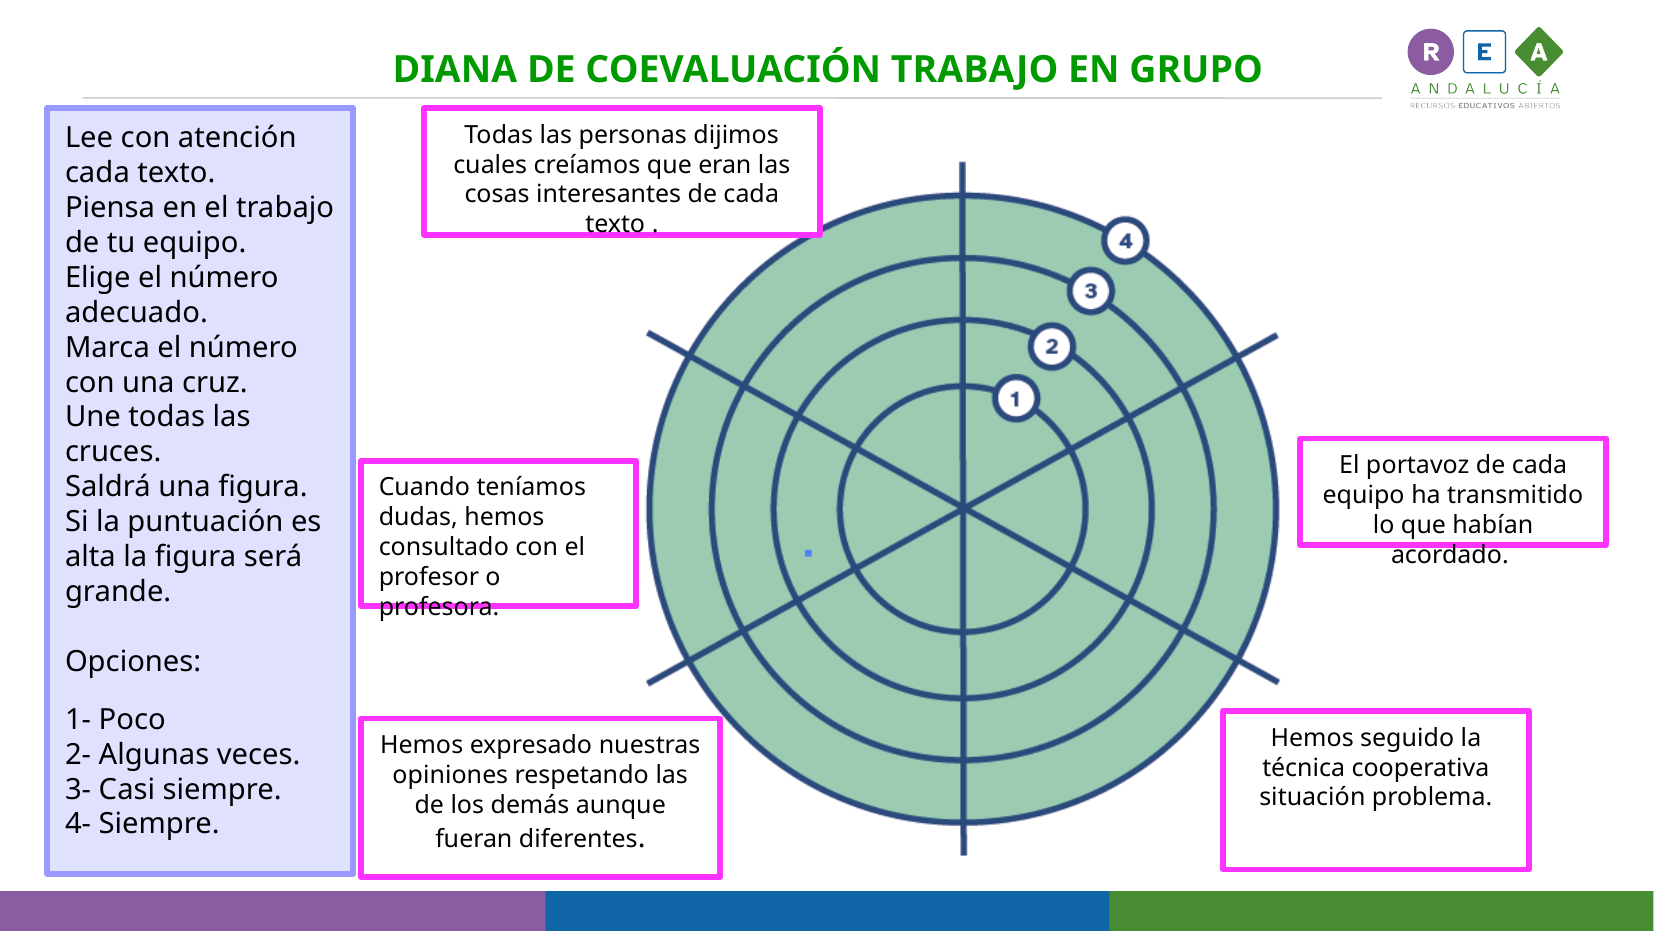

DIANA DE COEVALUACIÓN TRABAJO EN GRUPO
Lee con atención cada texto.
Piensa en el trabajo de tu equipo.
Elige el número adecuado.
Marca el número con una cruz.
Une todas las cruces.
Saldrá una figura.
Si la puntuación es alta la figura será grande.
Opciones:
1- Poco
2- Algunas veces.
3- Casi siempre.
4- Siempre.
Todas las personas dijimos cuales creíamos que eran las cosas interesantes de cada texto .
El portavoz de cada equipo ha transmitido lo que habían acordado.
Cuando teníamos dudas, hemos consultado con el profesor o profesora.
Hemos seguido la técnica cooperativa situación problema.
Hemos expresado nuestras opiniones respetando las de los demás aunque fueran diferentes.